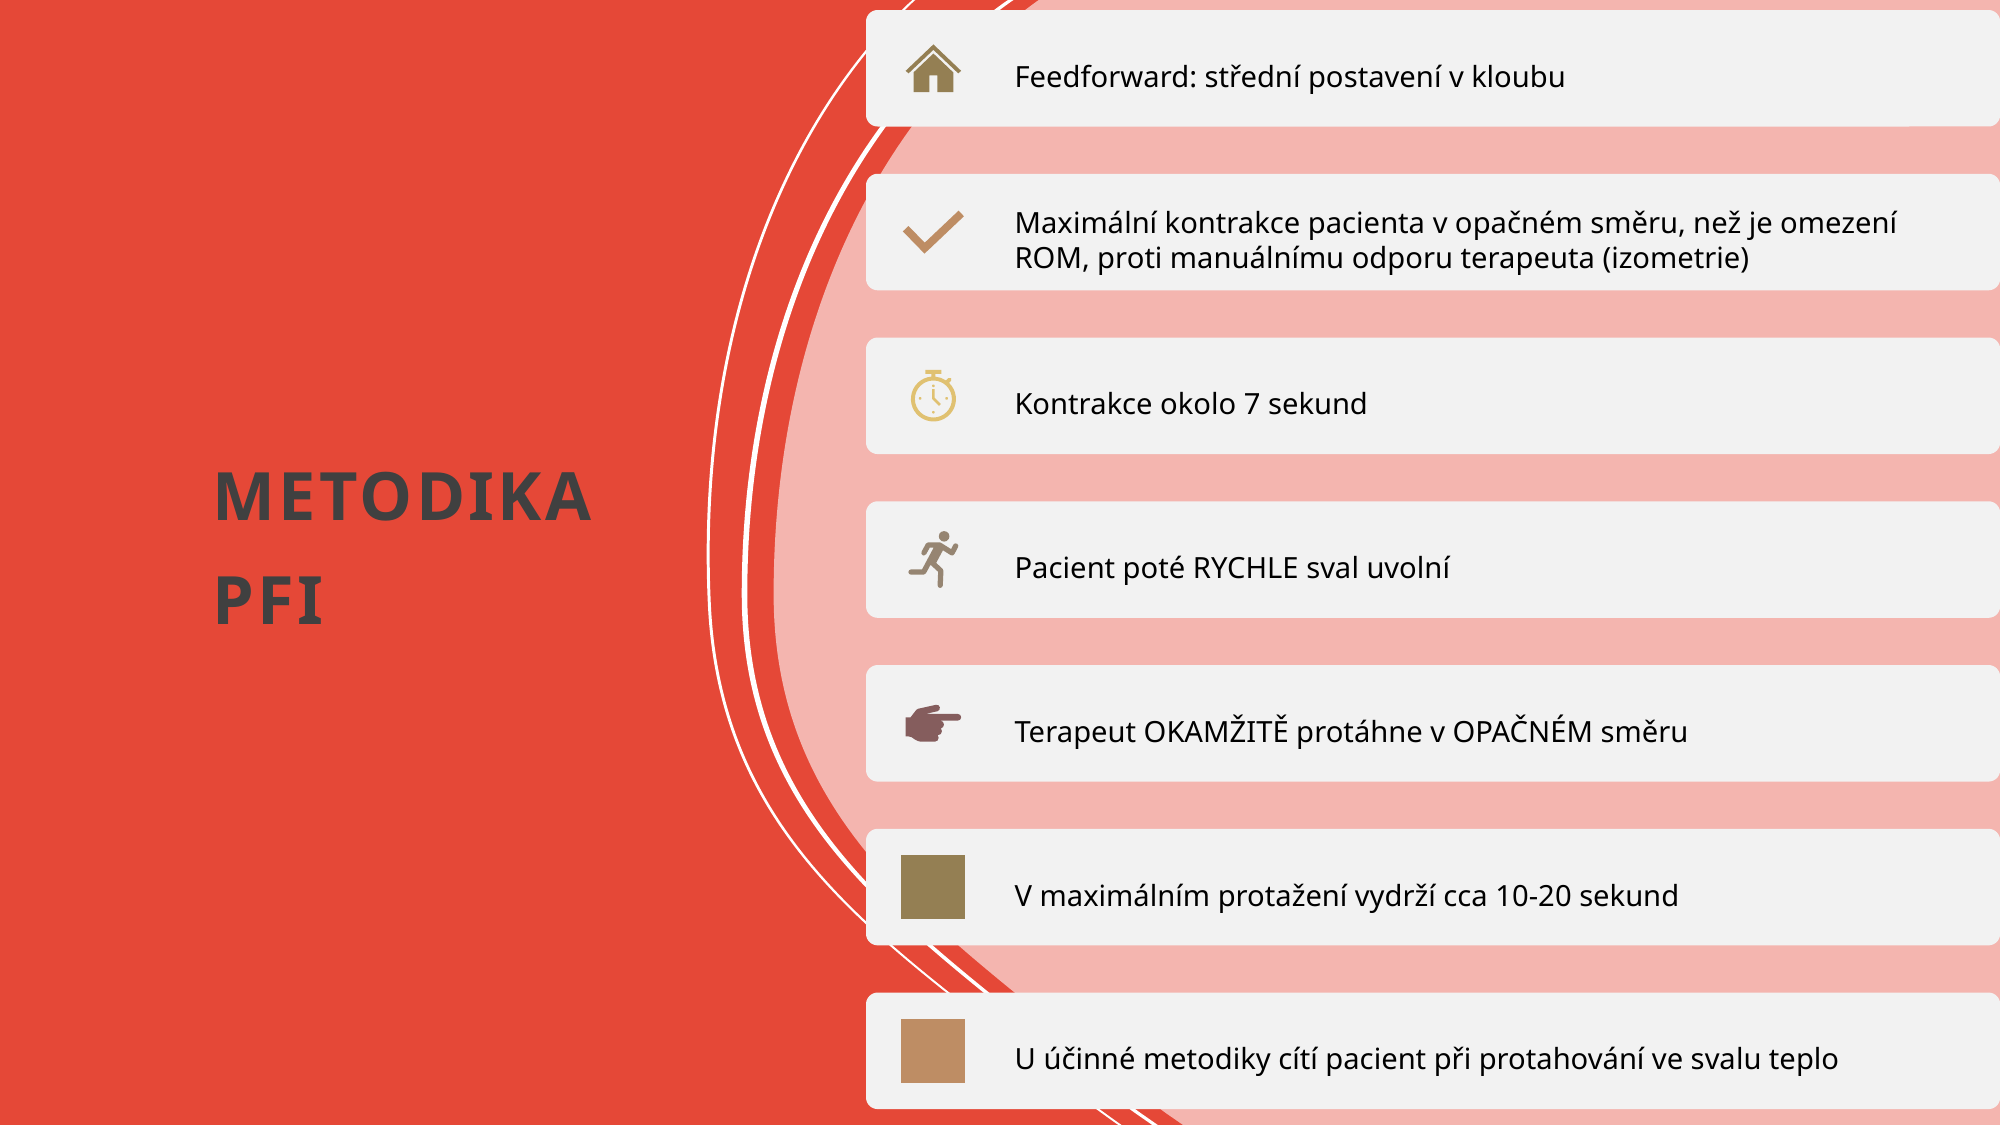

Feedforward: střední postavení v kloubu
Maximální kontrakce pacienta v opačném směru, než je omezení ROM, proti manuálnímu odporu terapeuta (izometrie)
Kontrakce okolo 7 sekund
Pacient poté RYCHLE sval uvolní
Terapeut OKAMŽITĚ protáhne v OPAČNÉM směru
V maximálním protažení vydrží cca 10-20 sekund
U účinné metodiky cítí pacient při protahování ve svalu teplo
# METODIKA PFI